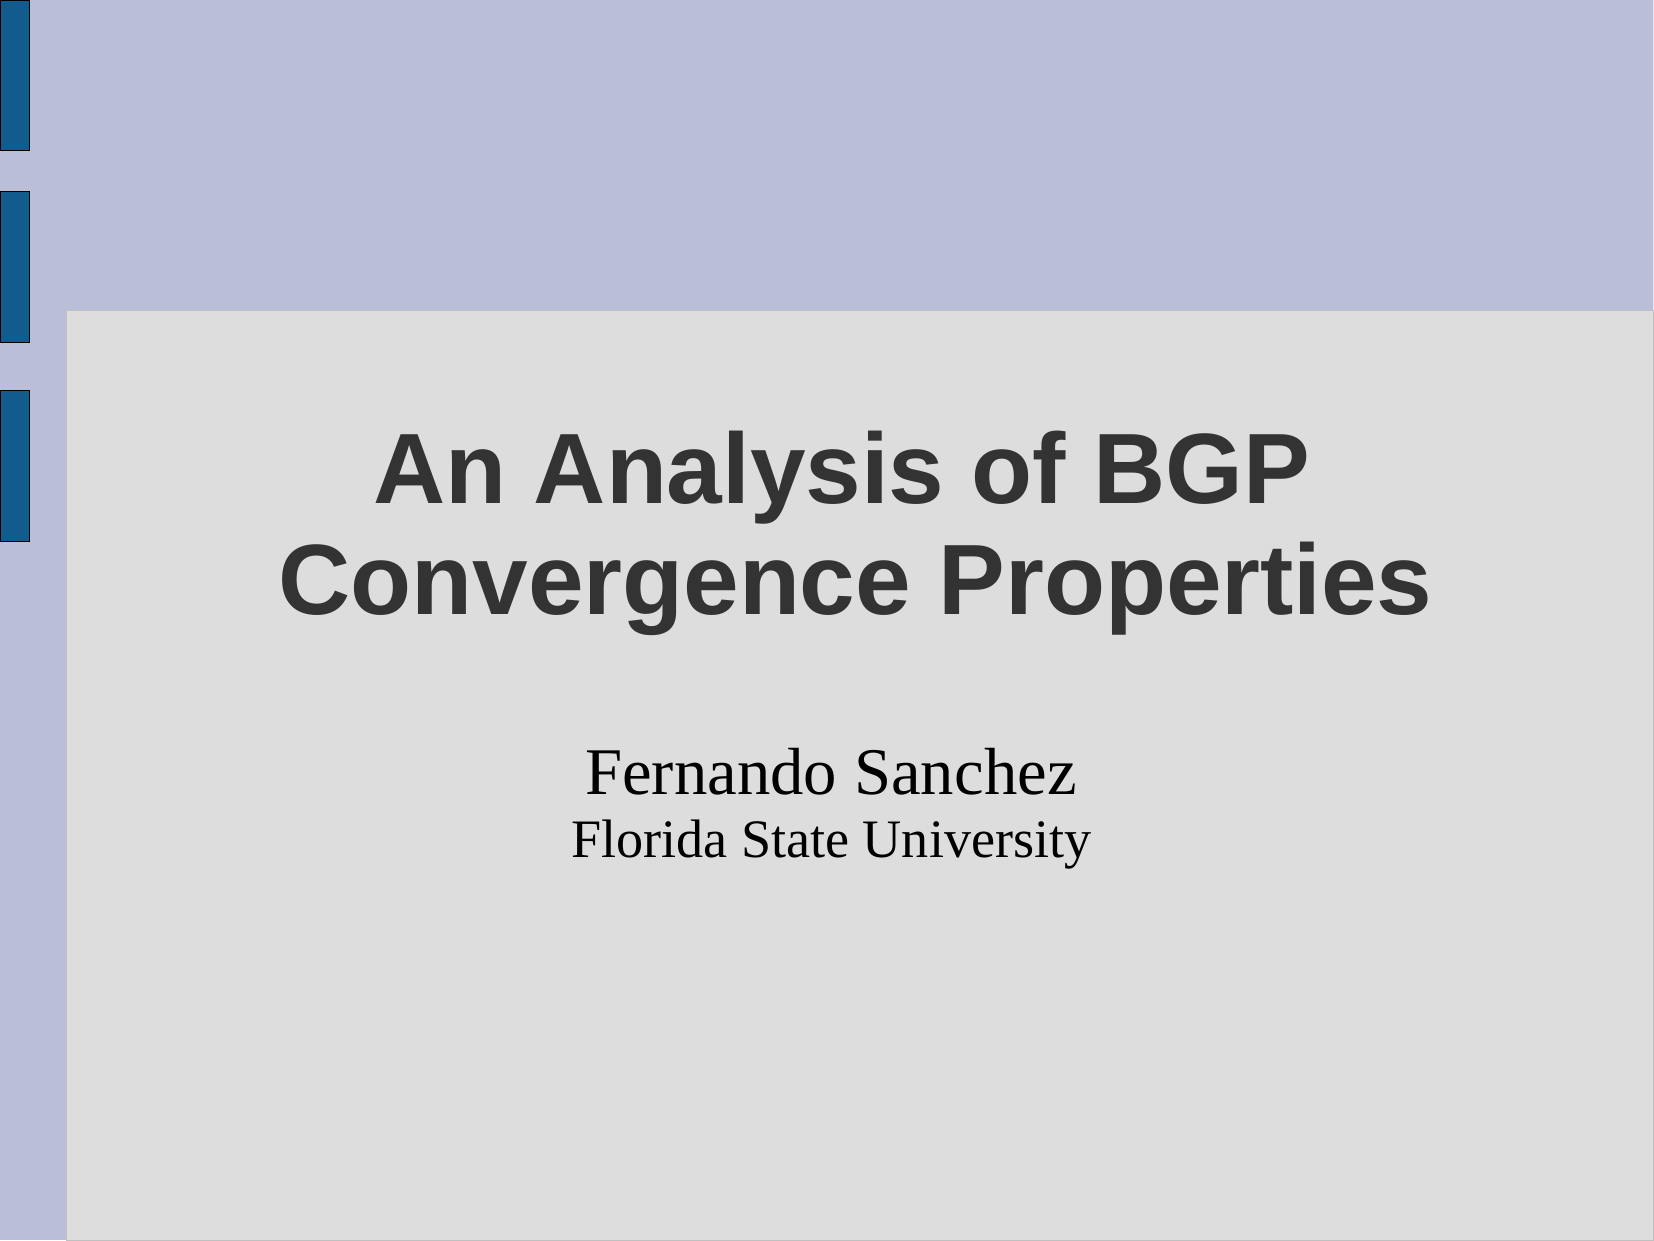

Fernando Sanchez
Florida State University
# An Analysis of BGP Convergence Properties